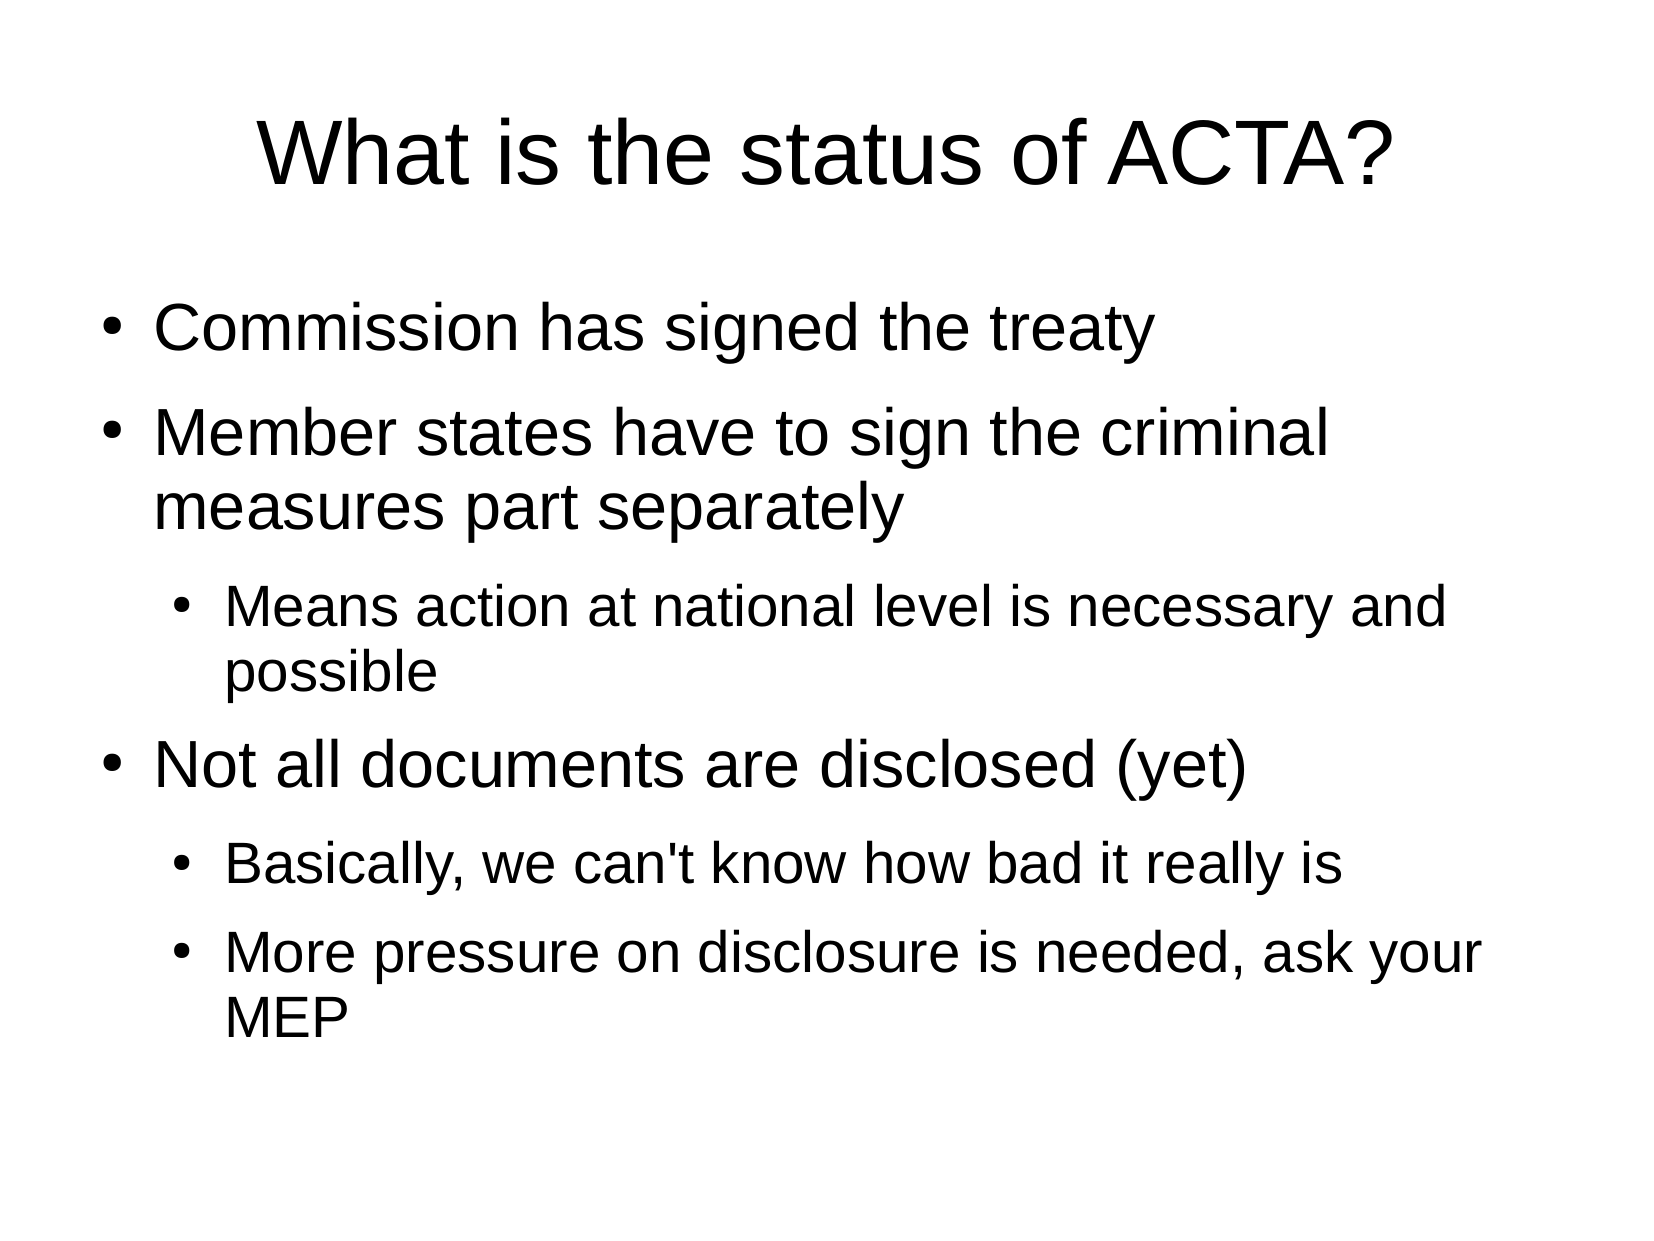

# What is the status of ACTA?
Commission has signed the treaty
Member states have to sign the criminal measures part separately
Means action at national level is necessary and possible
Not all documents are disclosed (yet)
Basically, we can't know how bad it really is
More pressure on disclosure is needed, ask your MEP